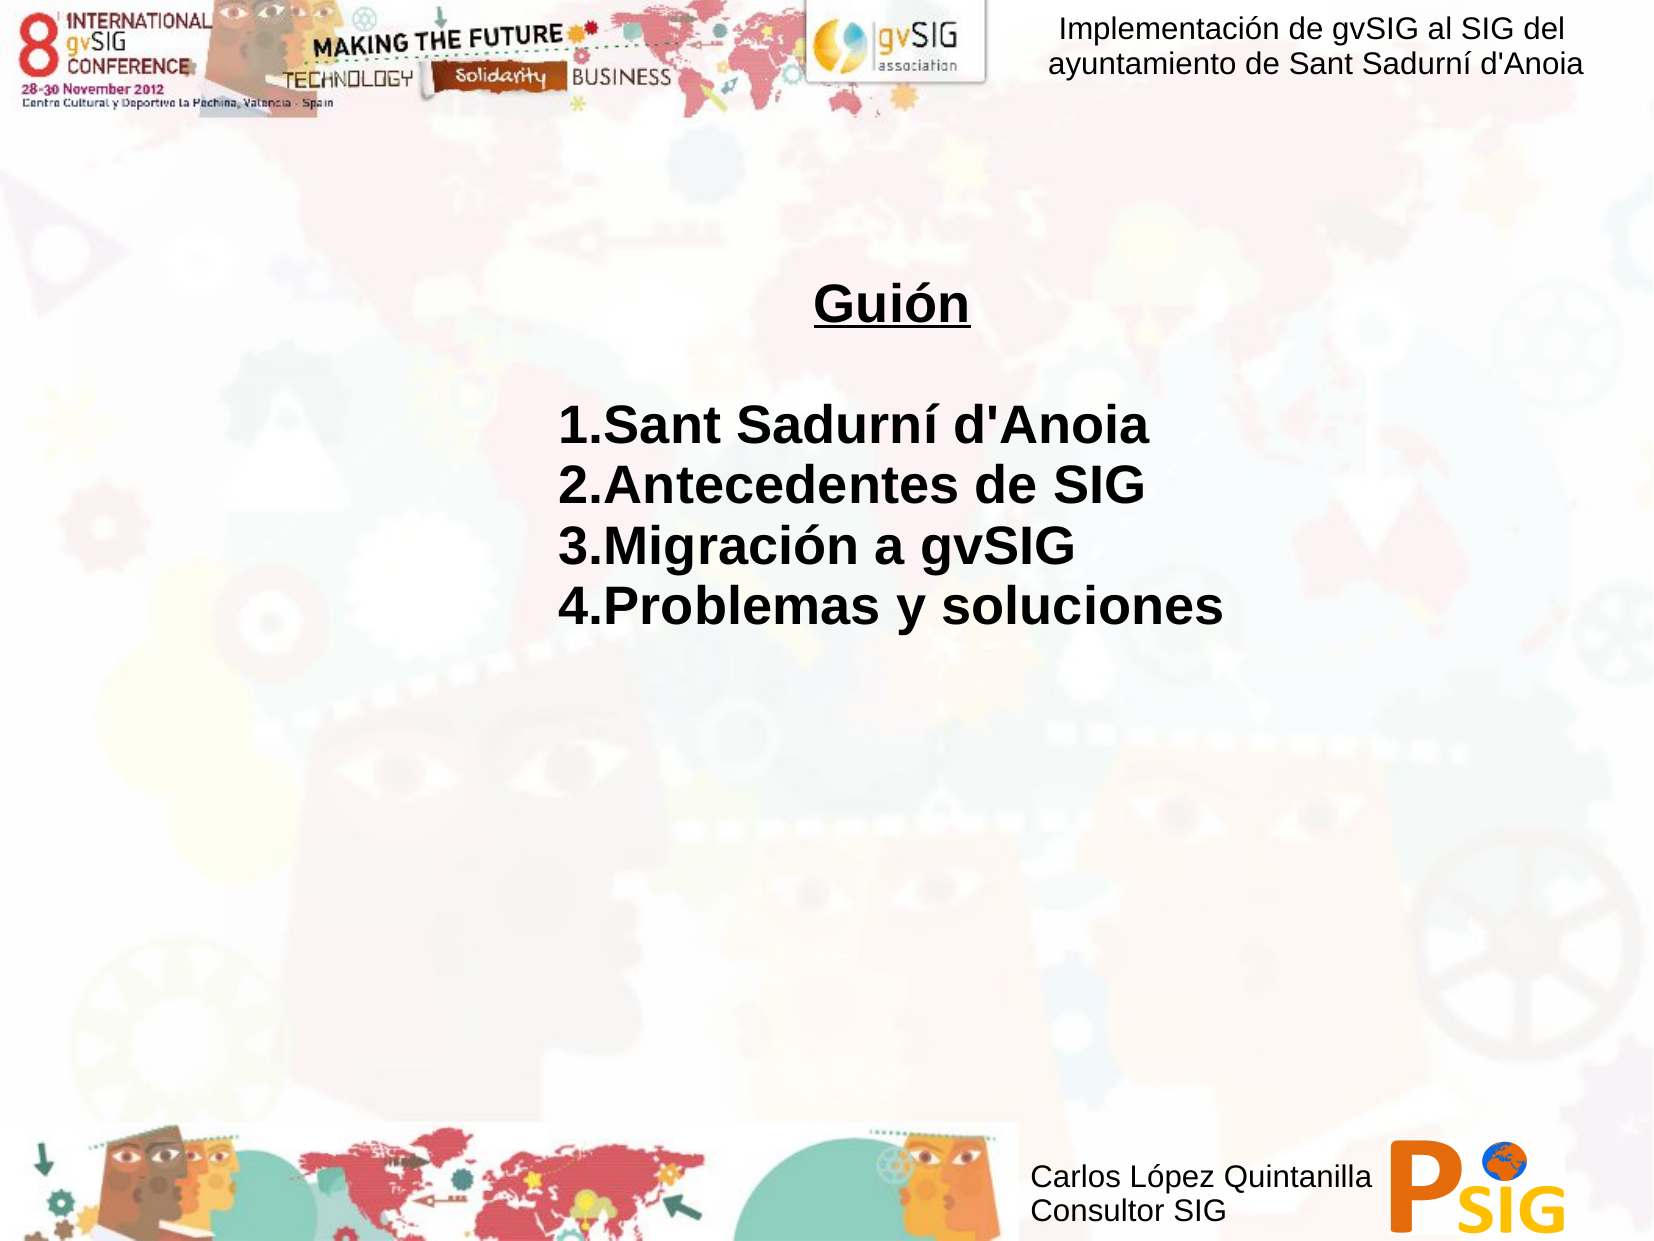

Guión
Sant Sadurní d'Anoia
Antecedentes de SIG
Migración a gvSIG
Problemas y soluciones